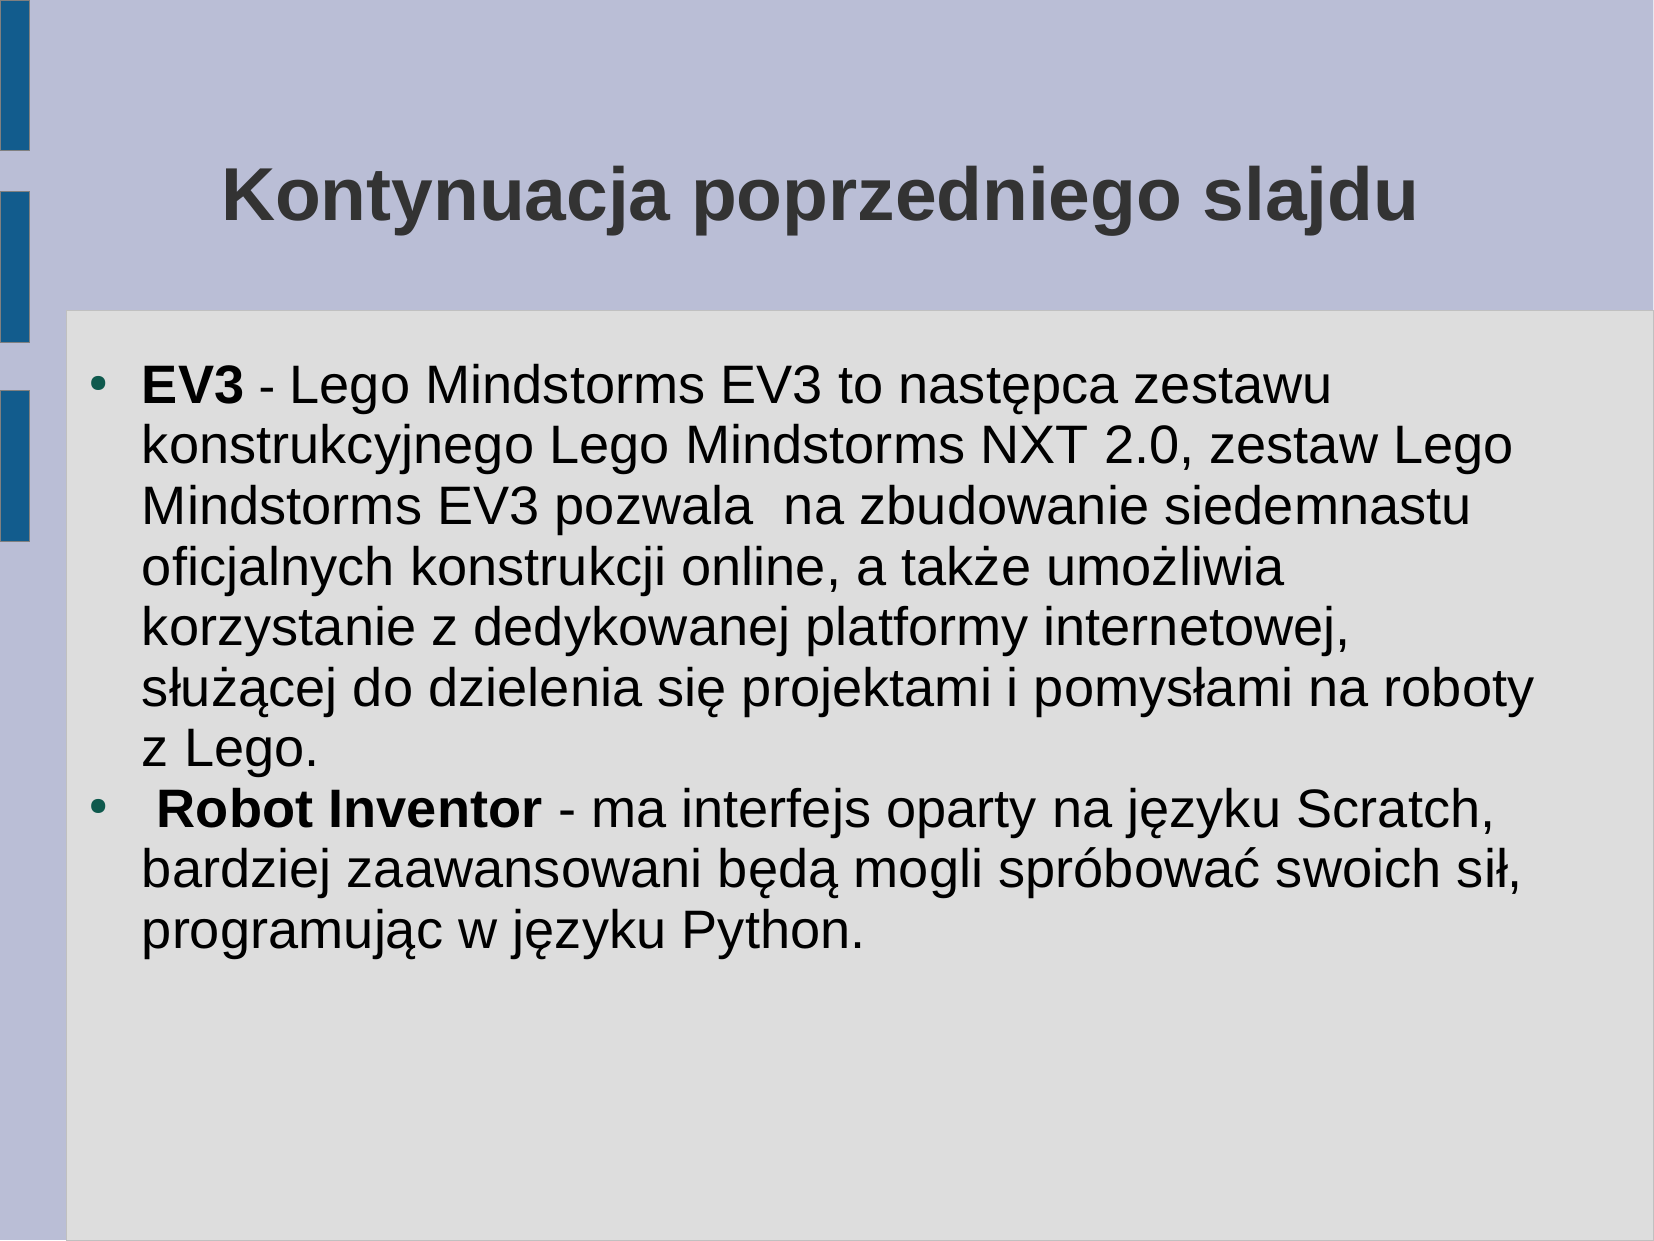

# Kontynuacja poprzedniego slajdu
EV3 - Lego Mindstorms EV3 to następca zestawu konstrukcyjnego Lego Mindstorms NXT 2.0, zestaw Lego Mindstorms EV3 pozwala na zbudowanie siedemnastu oficjalnych konstrukcji online, a także umożliwia korzystanie z dedykowanej platformy internetowej, służącej do dzielenia się projektami i pomysłami na roboty z Lego.
 Robot Inventor - ma interfejs oparty na języku Scratch, bardziej zaawansowani będą mogli spróbować swoich sił, programując w języku Python.